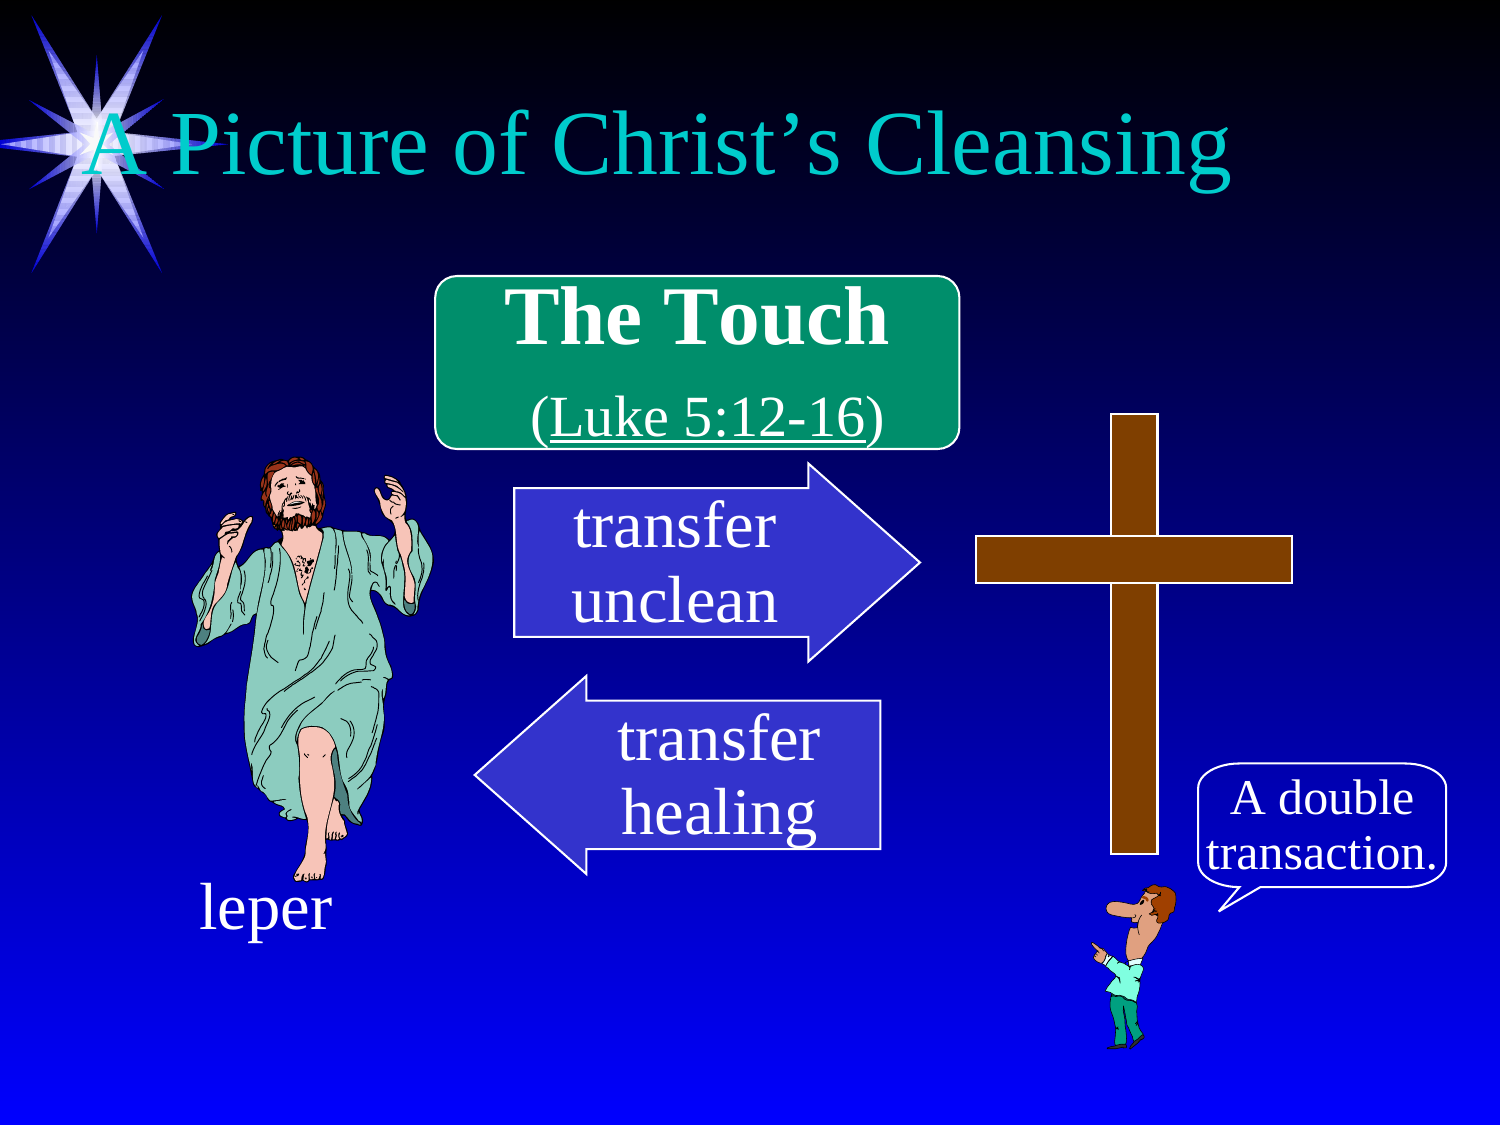

# A Picture of Christ’s Cleansing
The Touch
 (Luke 5:12-16)
transfer
unclean
transfer
healing
A double
transaction.
leper